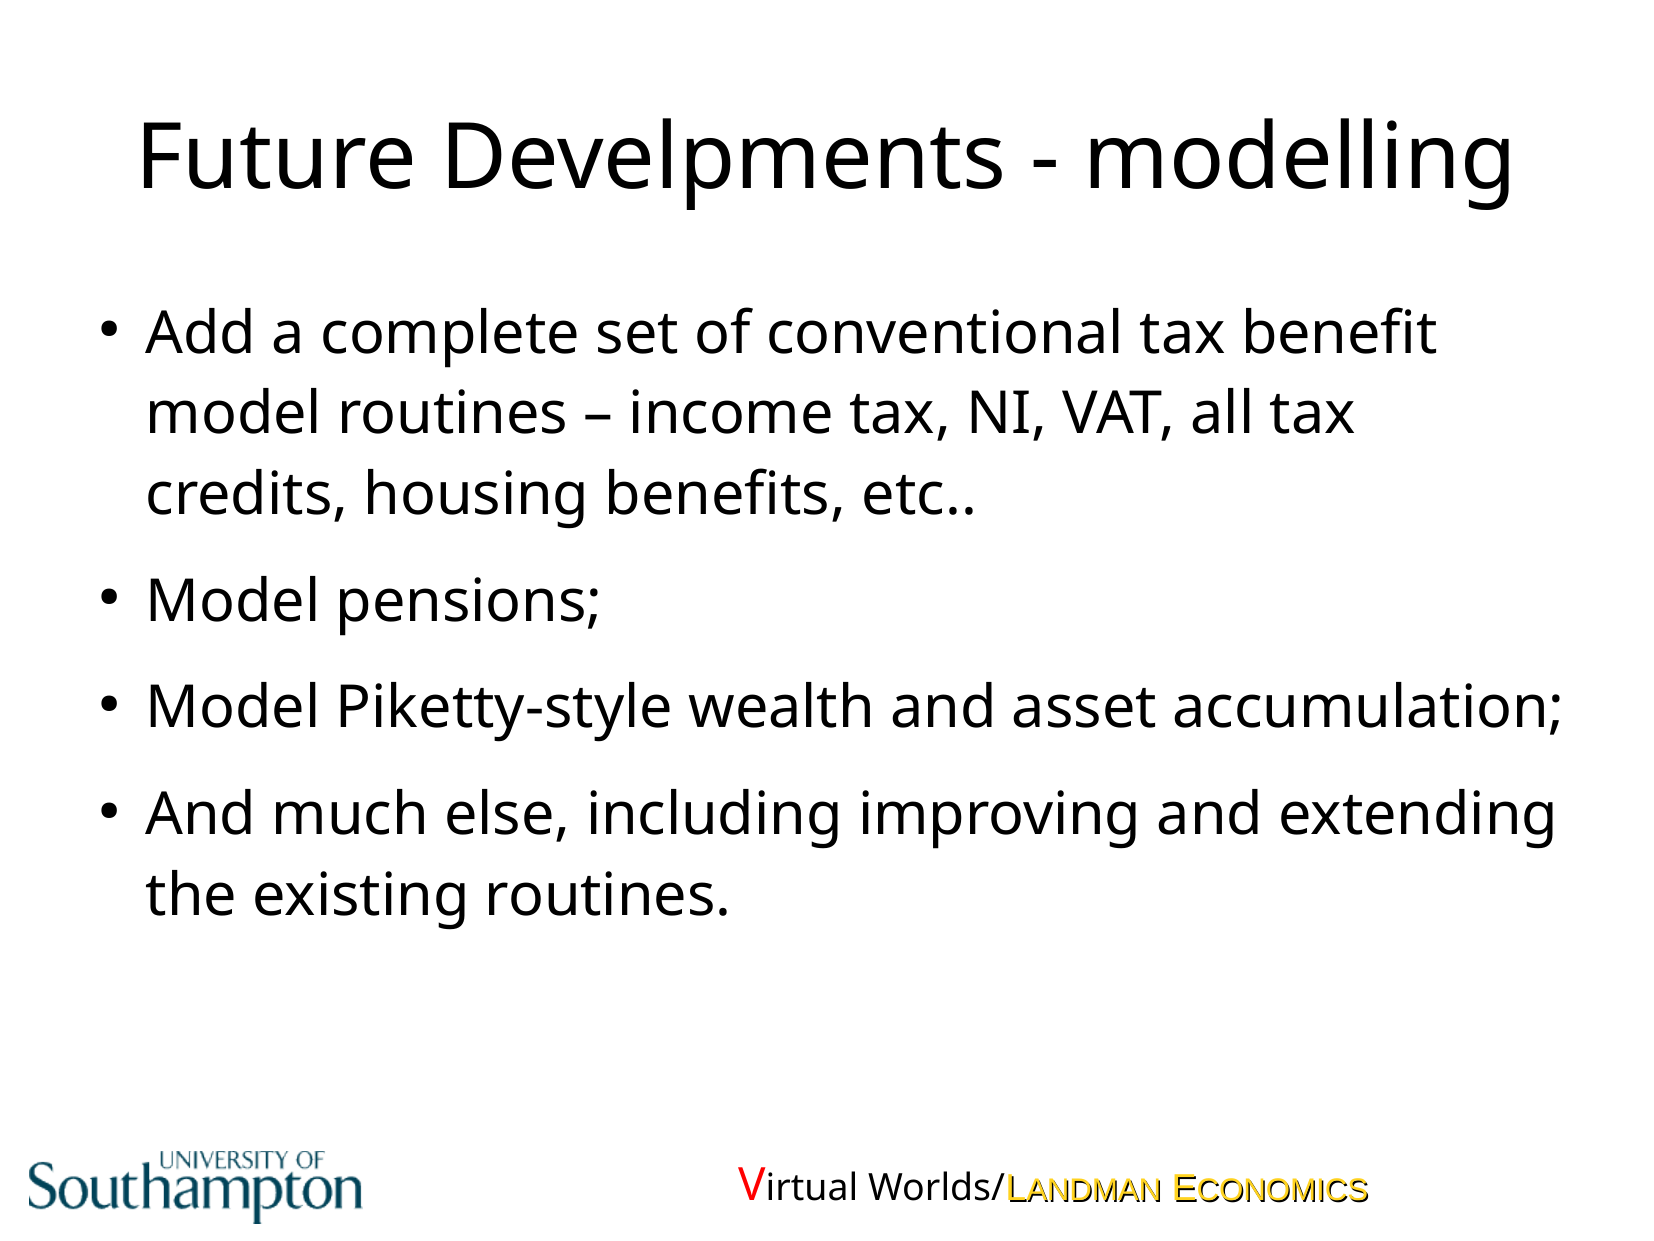

# Future Develpments - modelling
Add a complete set of conventional tax benefit model routines – income tax, NI, VAT, all tax credits, housing benefits, etc..
Model pensions;
Model Piketty-style wealth and asset accumulation;
And much else, including improving and extending the existing routines.